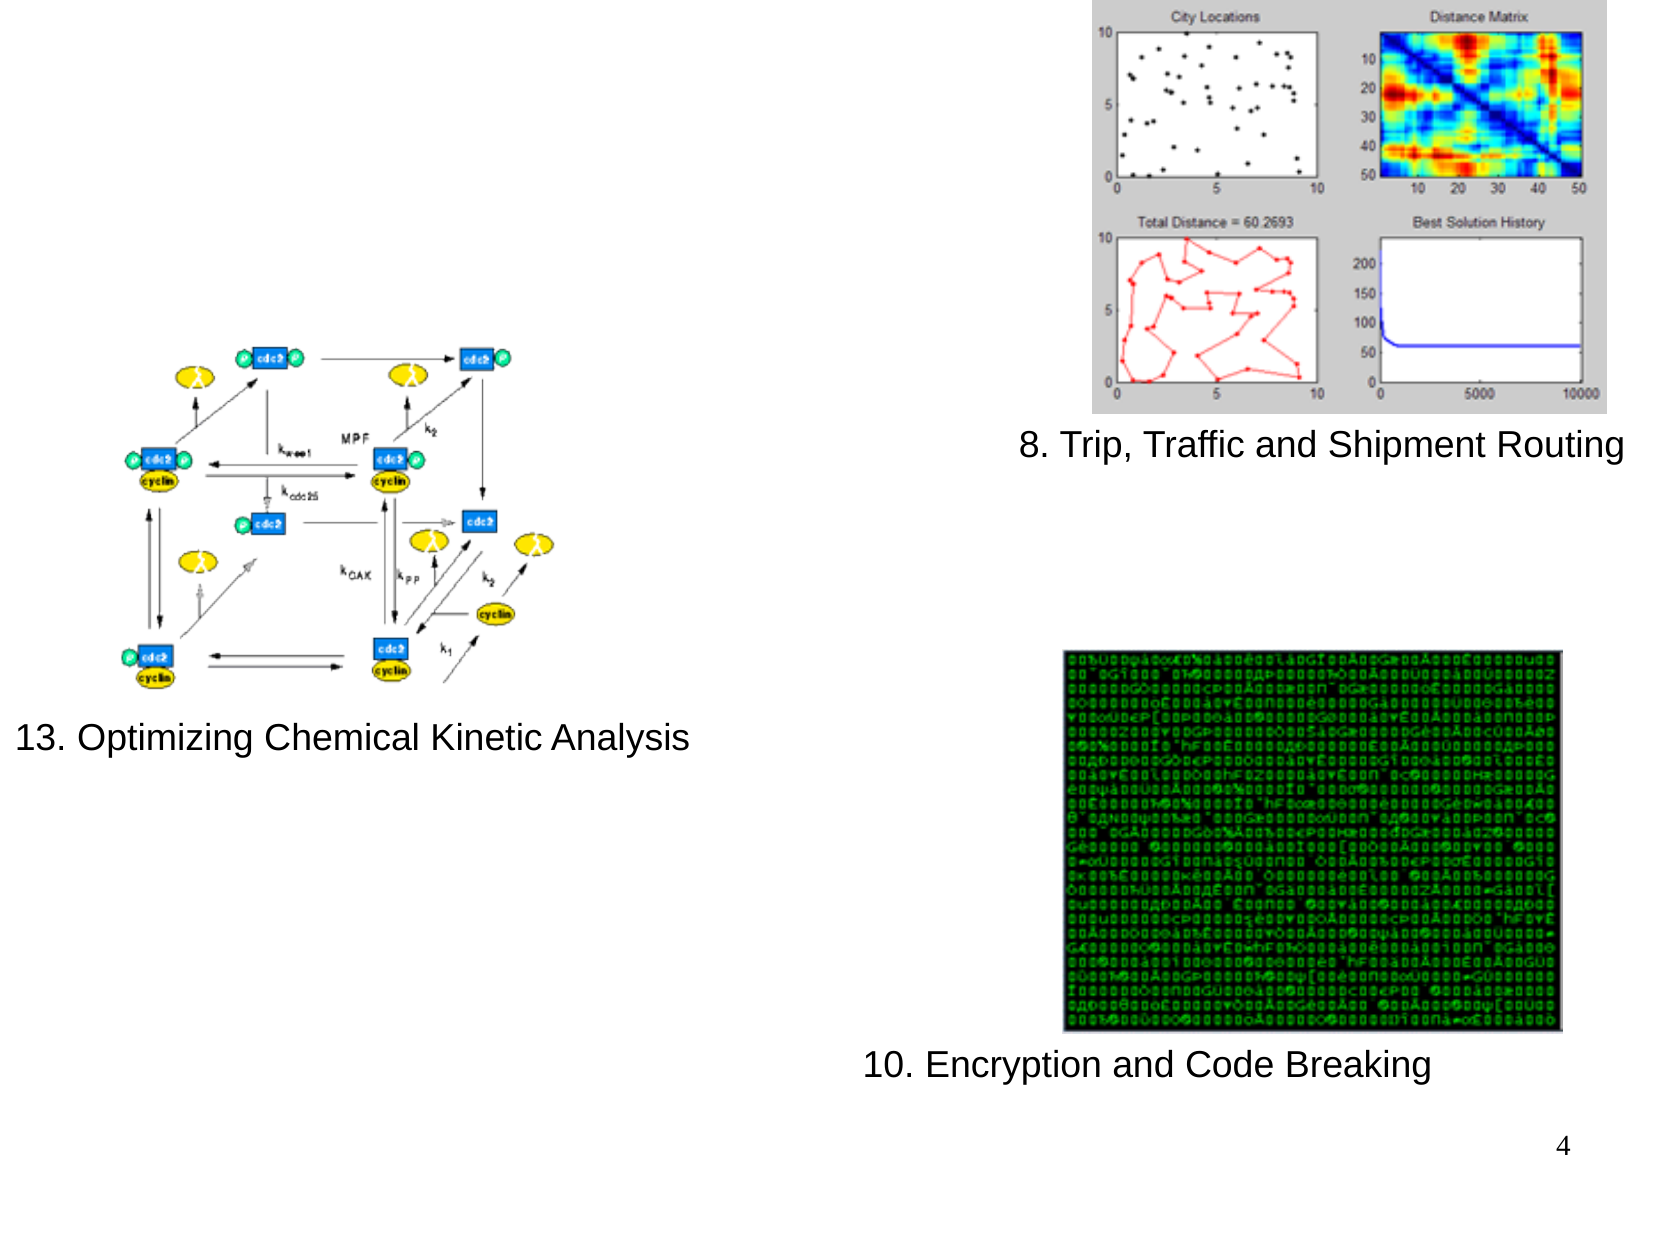

8. Trip, Traffic and Shipment Routing
13. Optimizing Chemical Kinetic Analysis
10. Encryption and Code Breaking
4